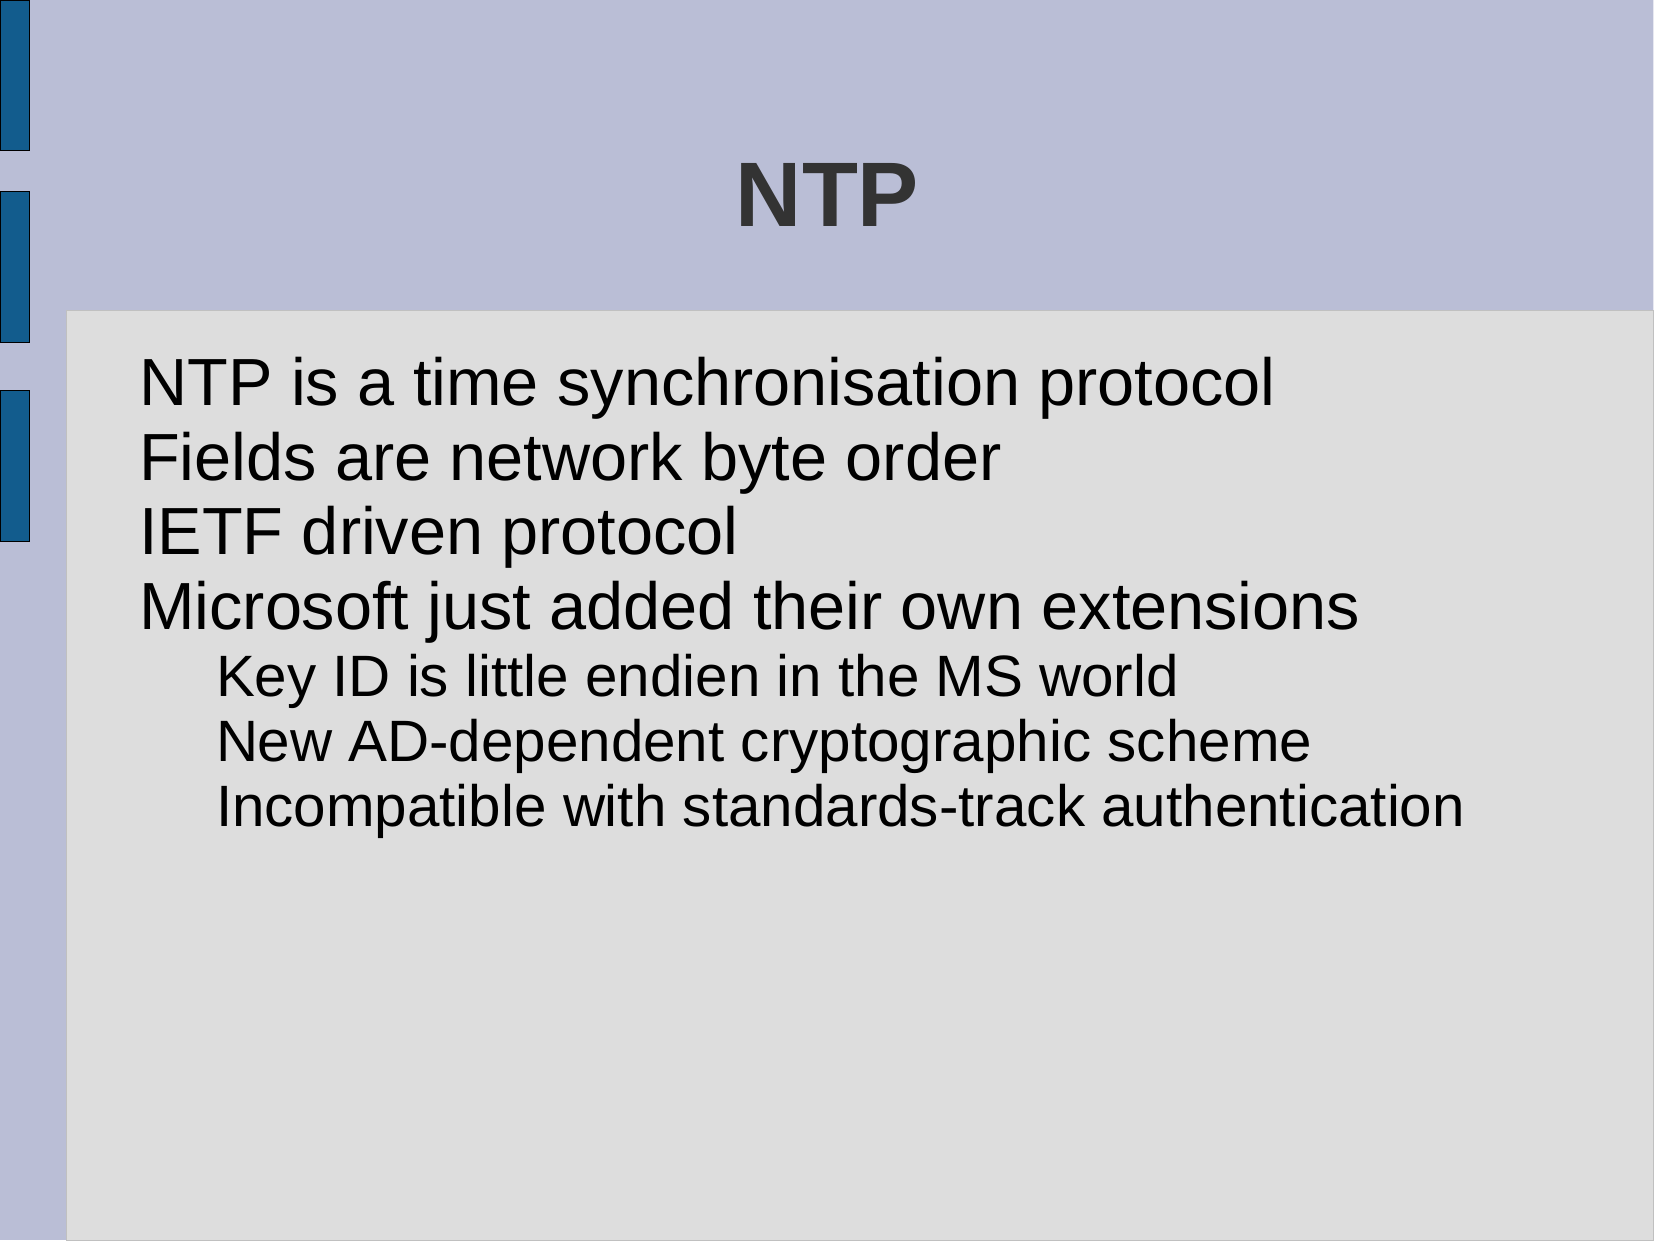

# NTP
NTP is a time synchronisation protocol
Fields are network byte order
IETF driven protocol
Microsoft just added their own extensions
Key ID is little endien in the MS world
New AD-dependent cryptographic scheme
Incompatible with standards-track authentication